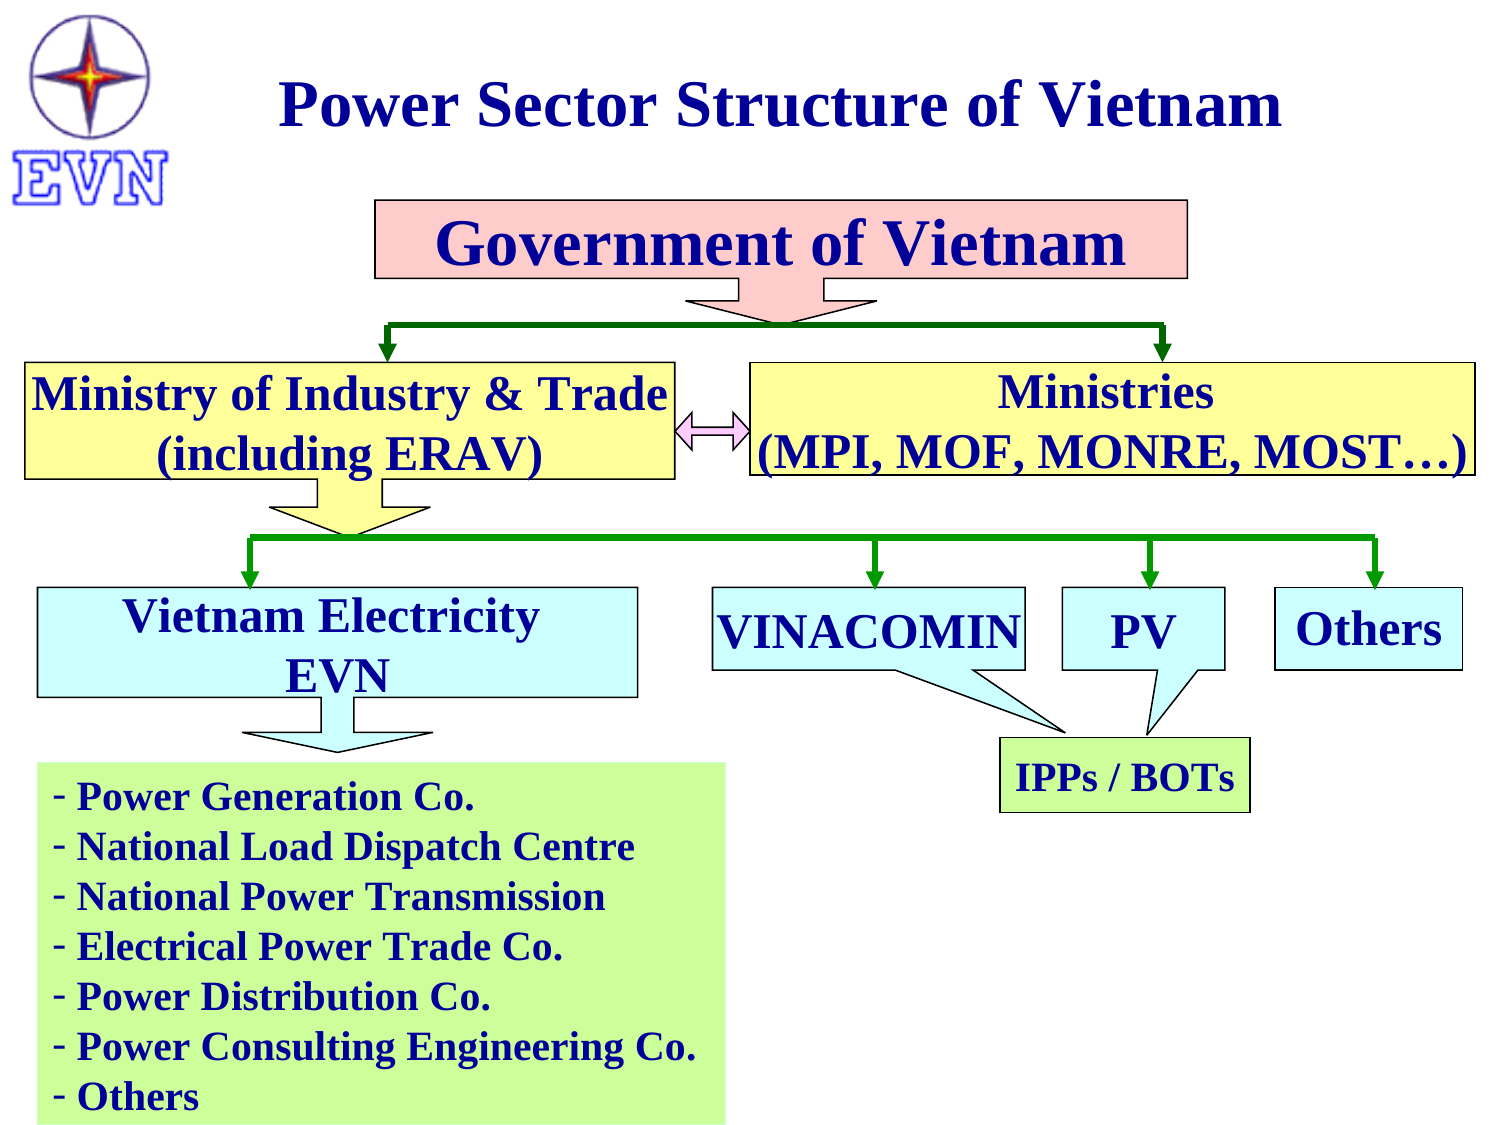

# Power Sector Structure of Vietnam
Government of Vietnam
Ministry of Industry & Trade
(including ERAV)
Ministries
(MPI, MOF, MONRE, MOST…)
Vietnam Electricity
EVN
VINACOMIN
PV
Others
IPPs / BOTs
 Power Generation Co.
 National Load Dispatch Centre
 National Power Transmission
 Electrical Power Trade Co.
 Power Distribution Co.
 Power Consulting Engineering Co.
 Others